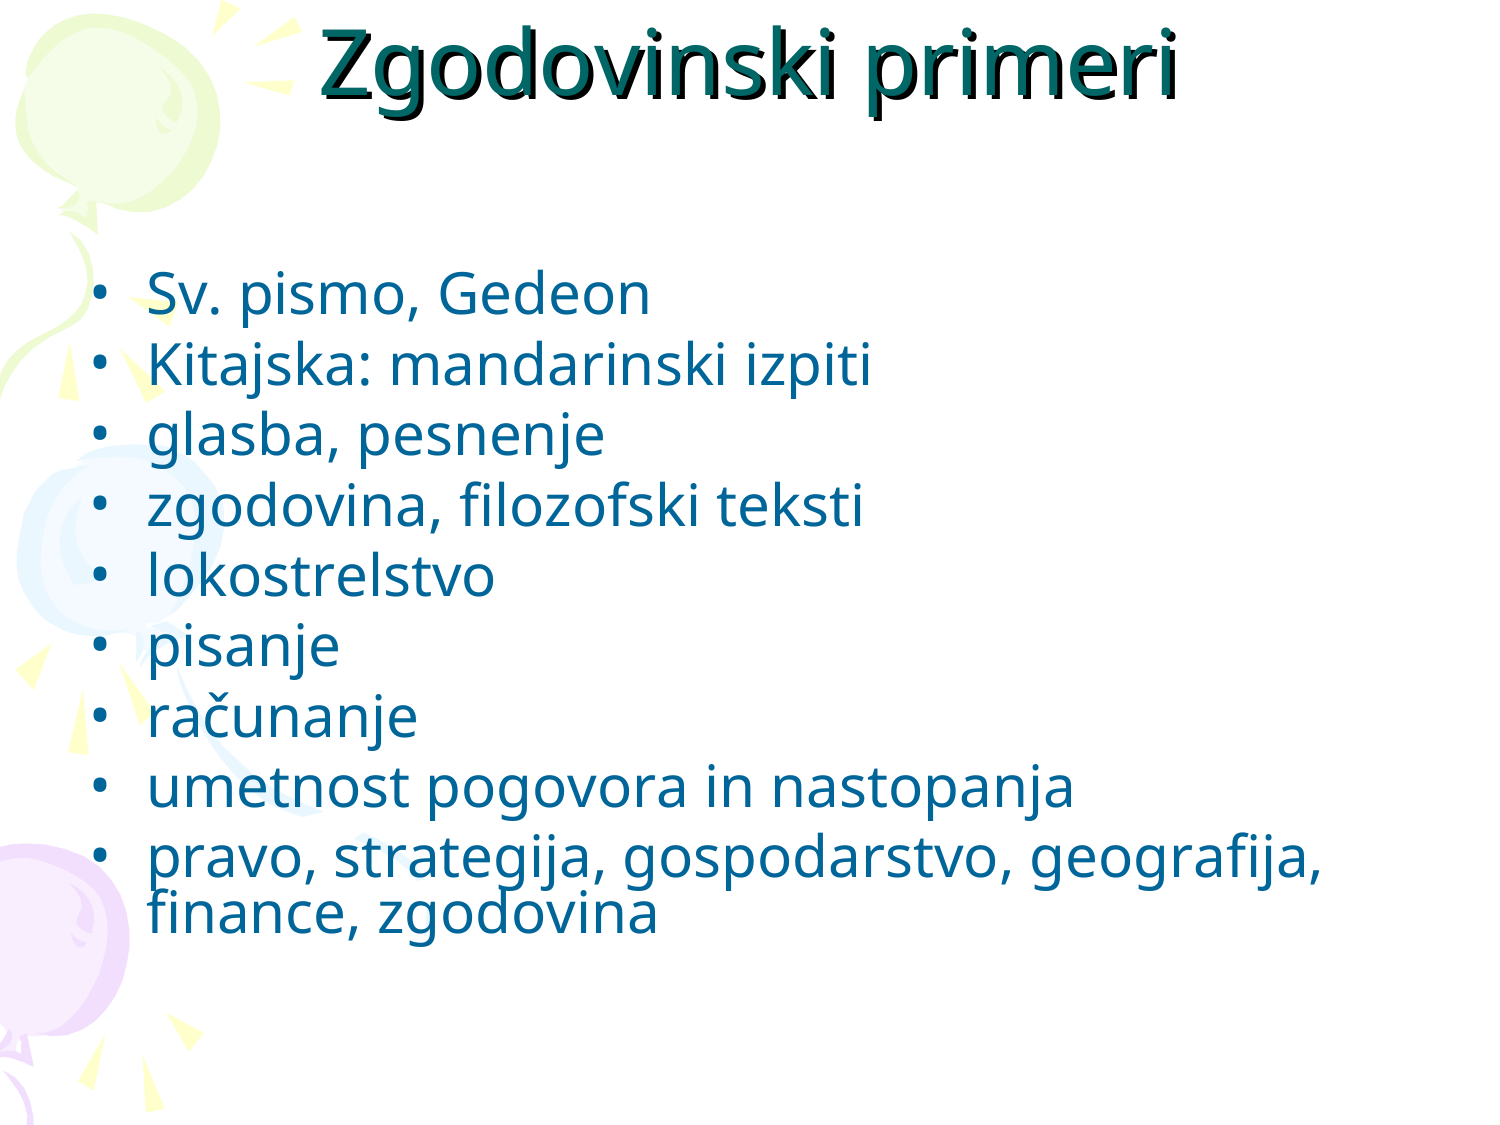

# Zgodovinski primeri
Sv. pismo, Gedeon
Kitajska: mandarinski izpiti
glasba, pesnenje
zgodovina, filozofski teksti
lokostrelstvo
pisanje
računanje
umetnost pogovora in nastopanja
pravo, strategija, gospodarstvo, geografija, finance, zgodovina